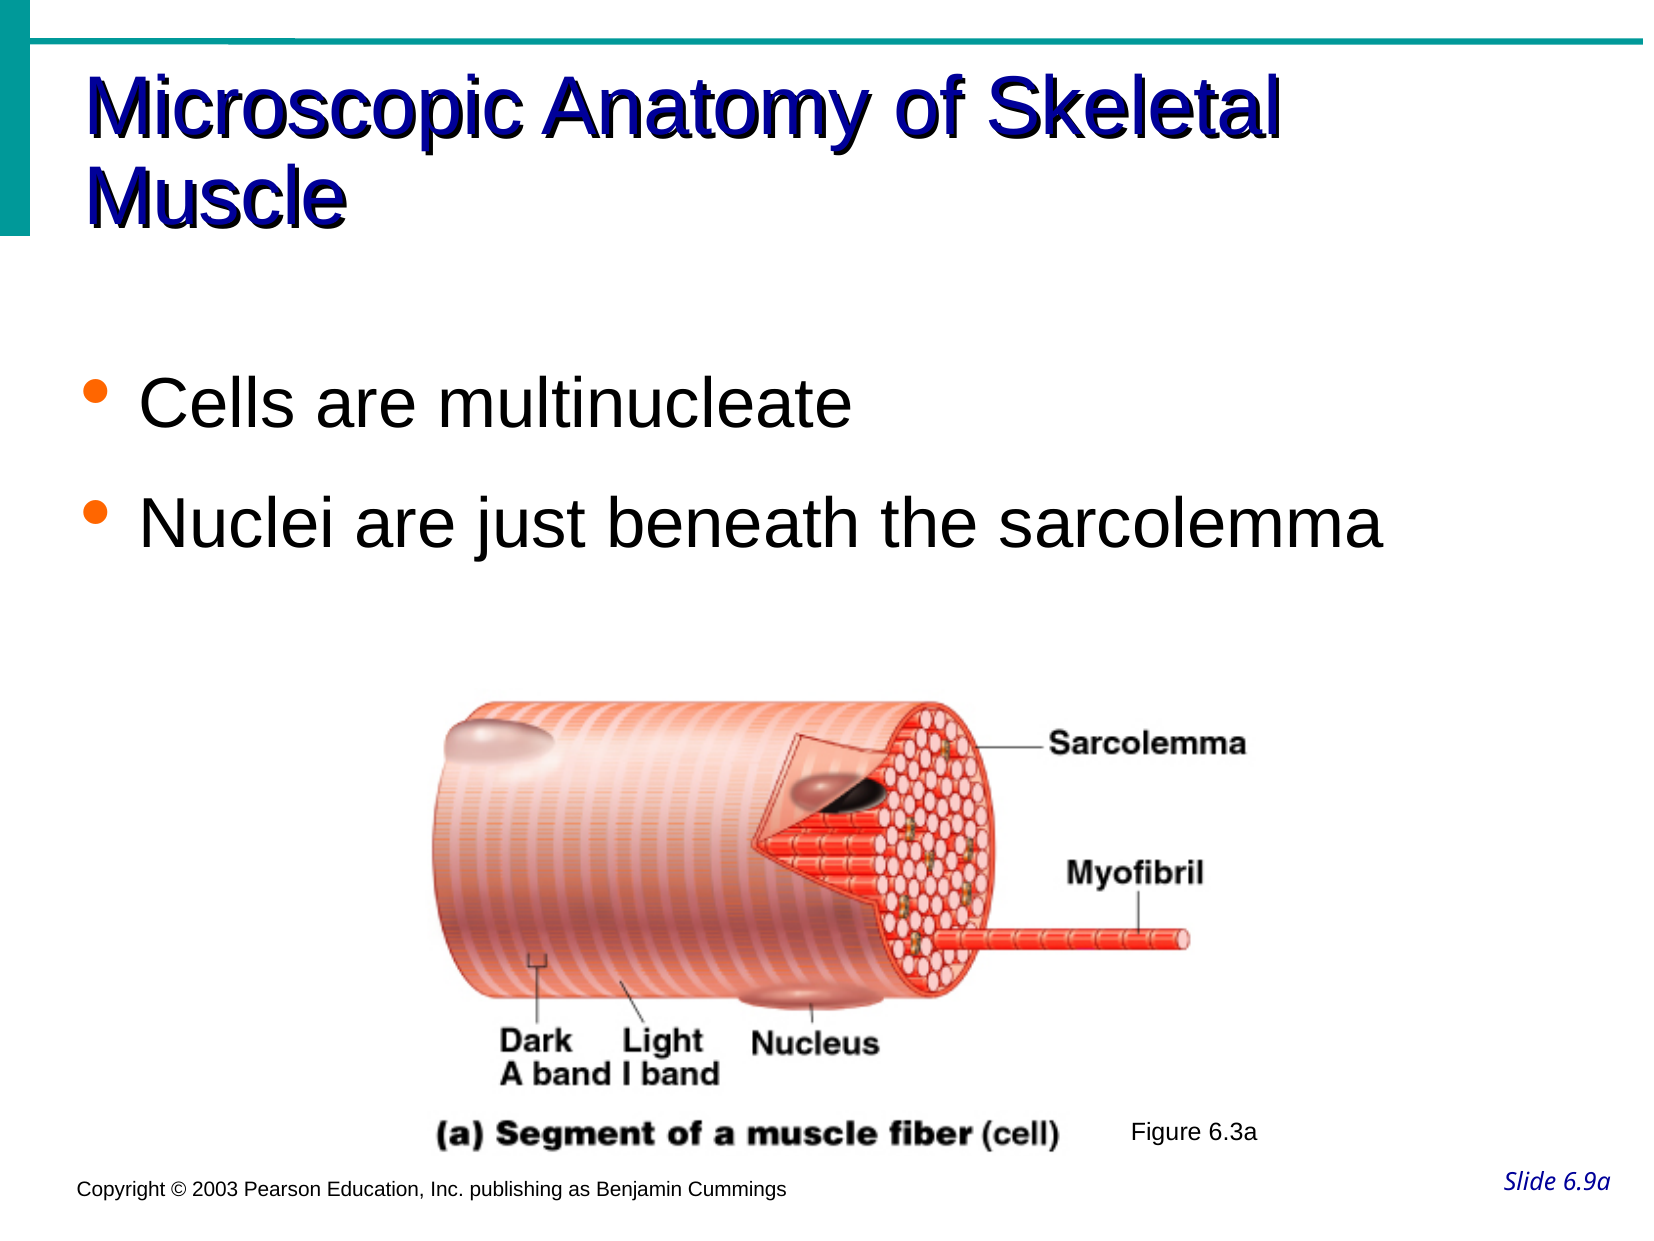

# Microscopic Anatomy of Skeletal Muscle
Cells are multinucleate
Nuclei are just beneath the sarcolemma
Figure 6.3a
Slide 6.9a
Copyright © 2003 Pearson Education, Inc. publishing as Benjamin Cummings